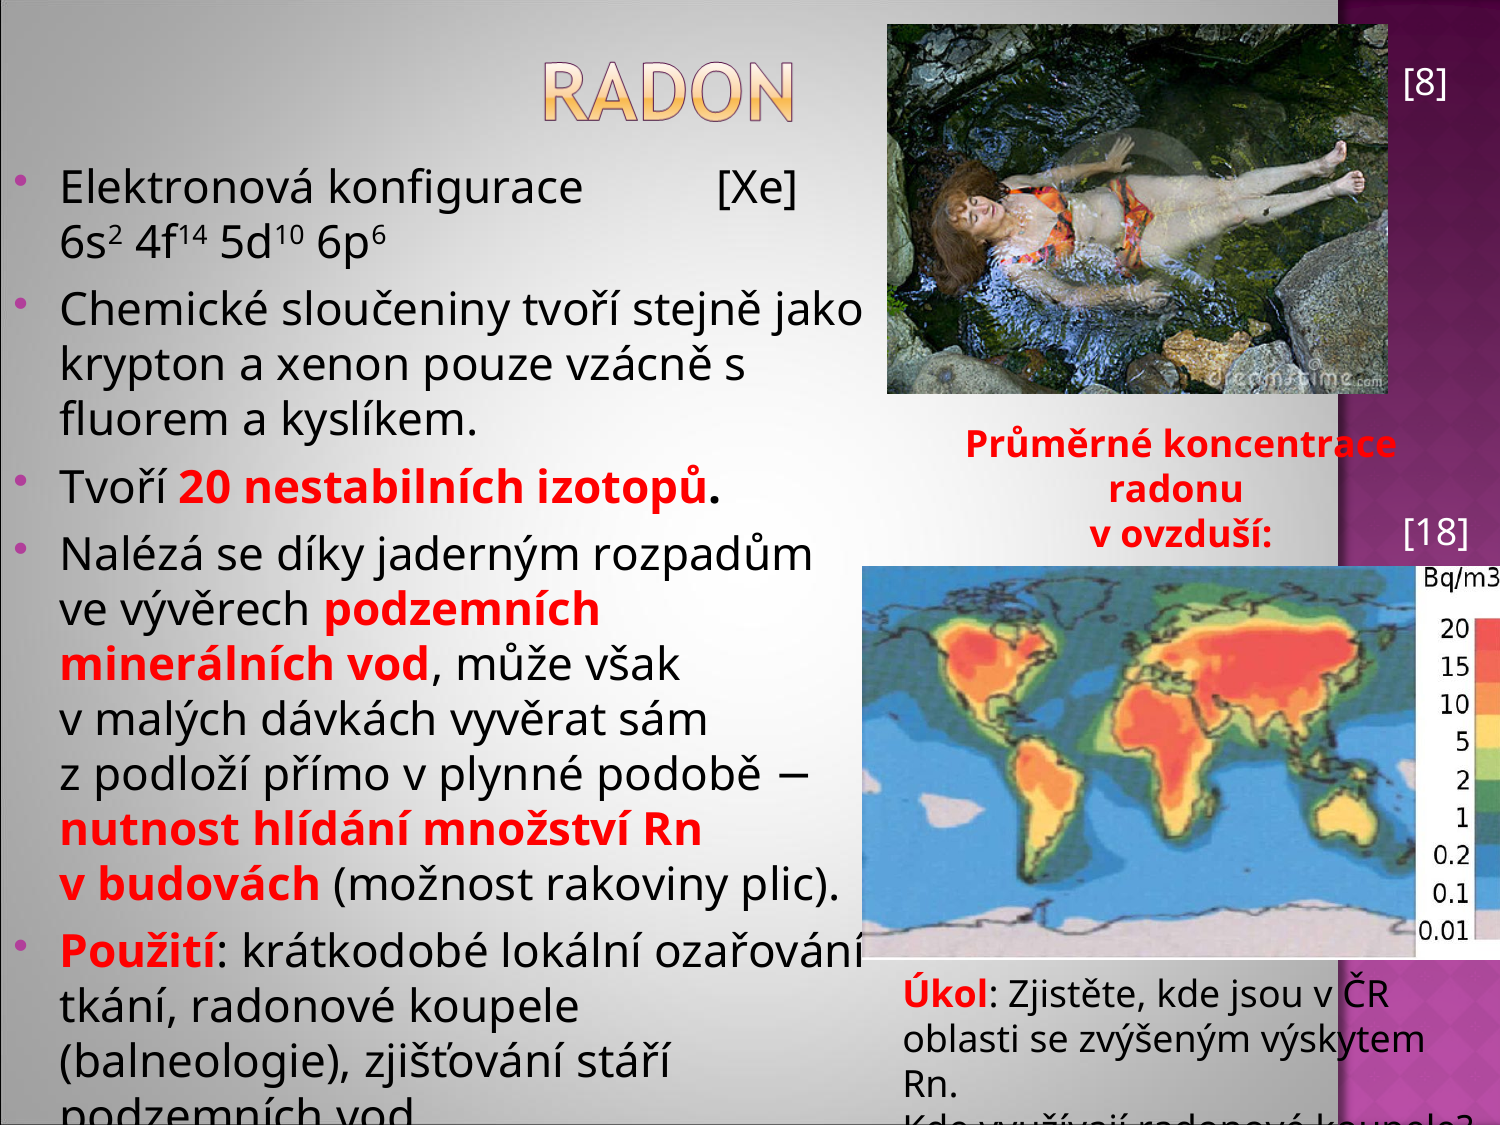

[8]
[18]
# Elektronová konfigurace [Xe] 6s2 4f14 5d10 6p6
Chemické sloučeniny tvoří stejně jako krypton a xenon pouze vzácně s fluorem a kyslíkem.
Tvoří 20 nestabilních izotopů.
Nalézá se díky jaderným rozpadům ve vývěrech podzemních minerálních vod, může však
v malých dávkách vyvěrat sám
z podloží přímo v plynné podobě − nutnost hlídání množství Rn
v budovách (možnost rakoviny plic).
Použití: krátkodobé lokální ozařování tkání, radonové koupele (balneologie), zjišťování stáří podzemních vod
Průměrné koncentrace radonu
v ovzduší:
Úkol: Zjistěte, kde jsou v ČR
oblasti se zvýšeným výskytem Rn.
Kde využívají radonové koupele?